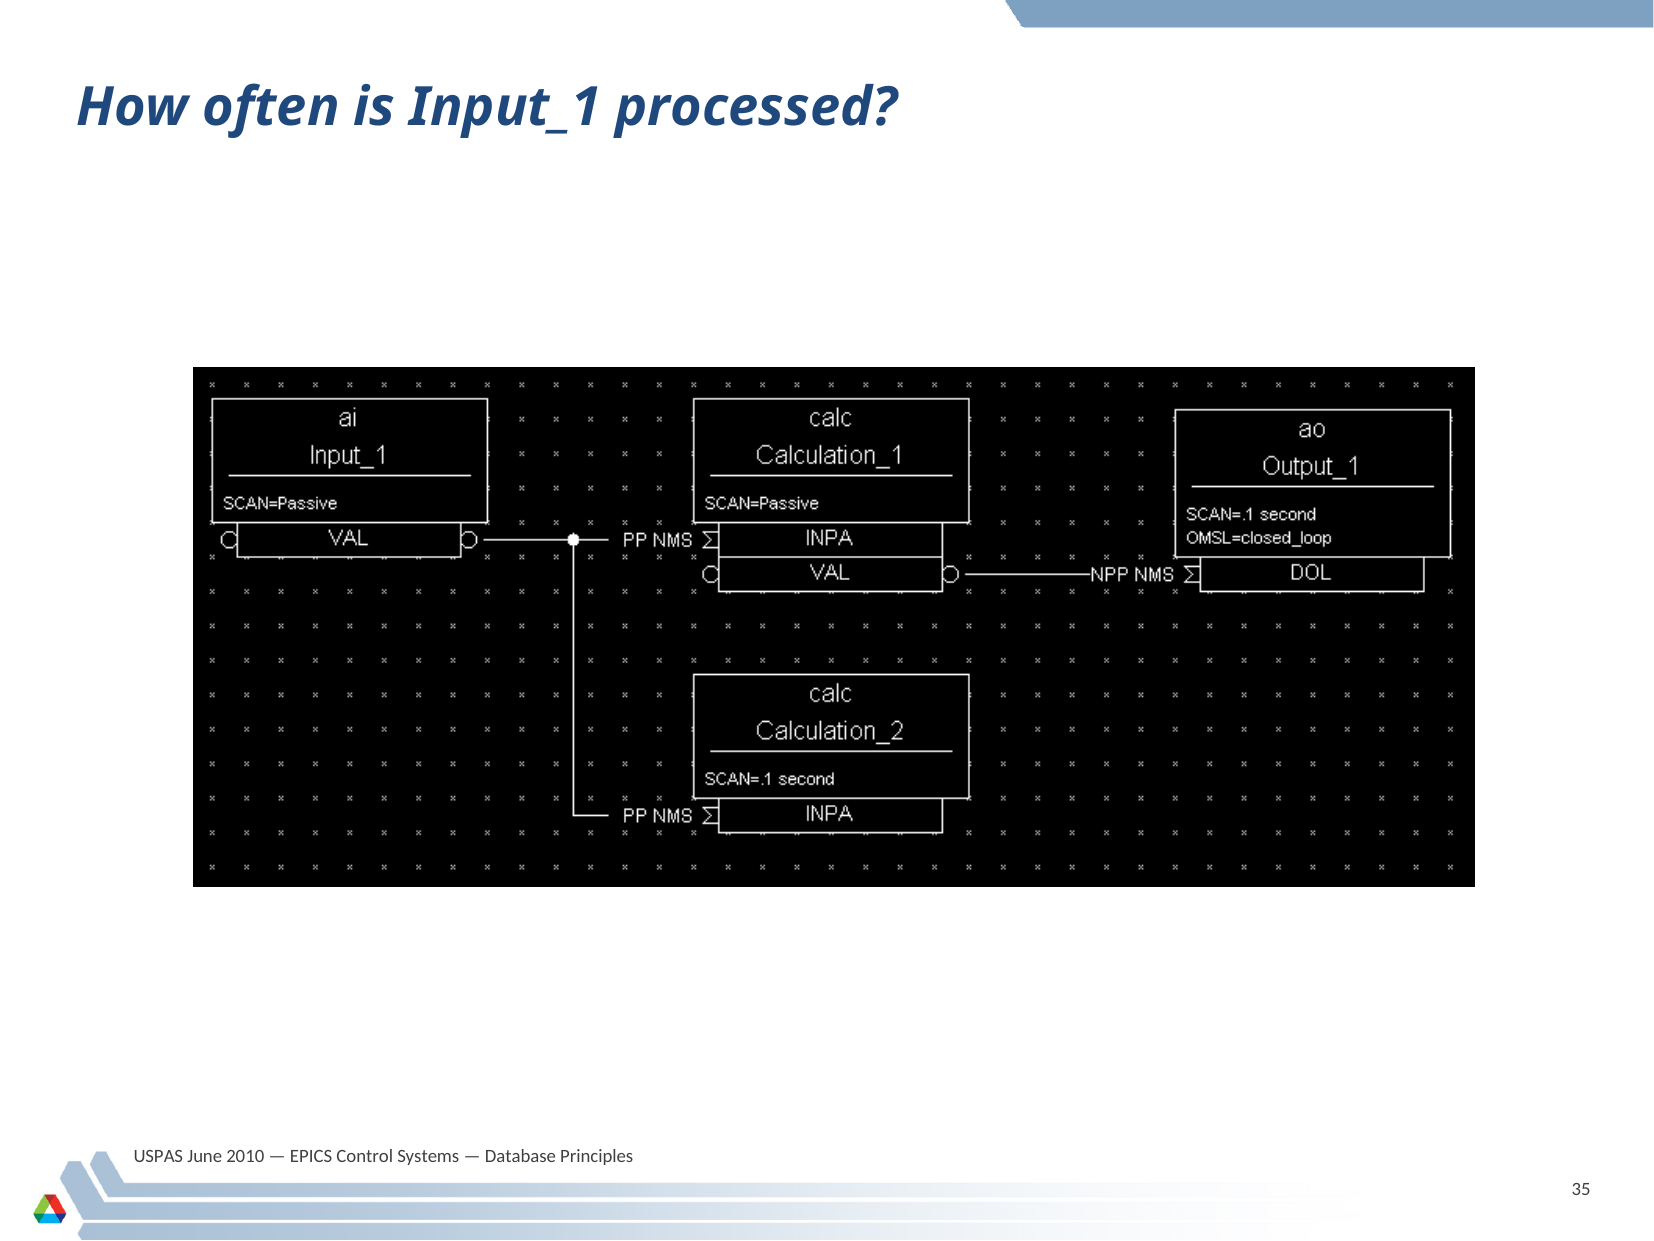

# How often is Input_1 processed?
USPAS June 2010 — EPICS Control Systems — Database Principles
35